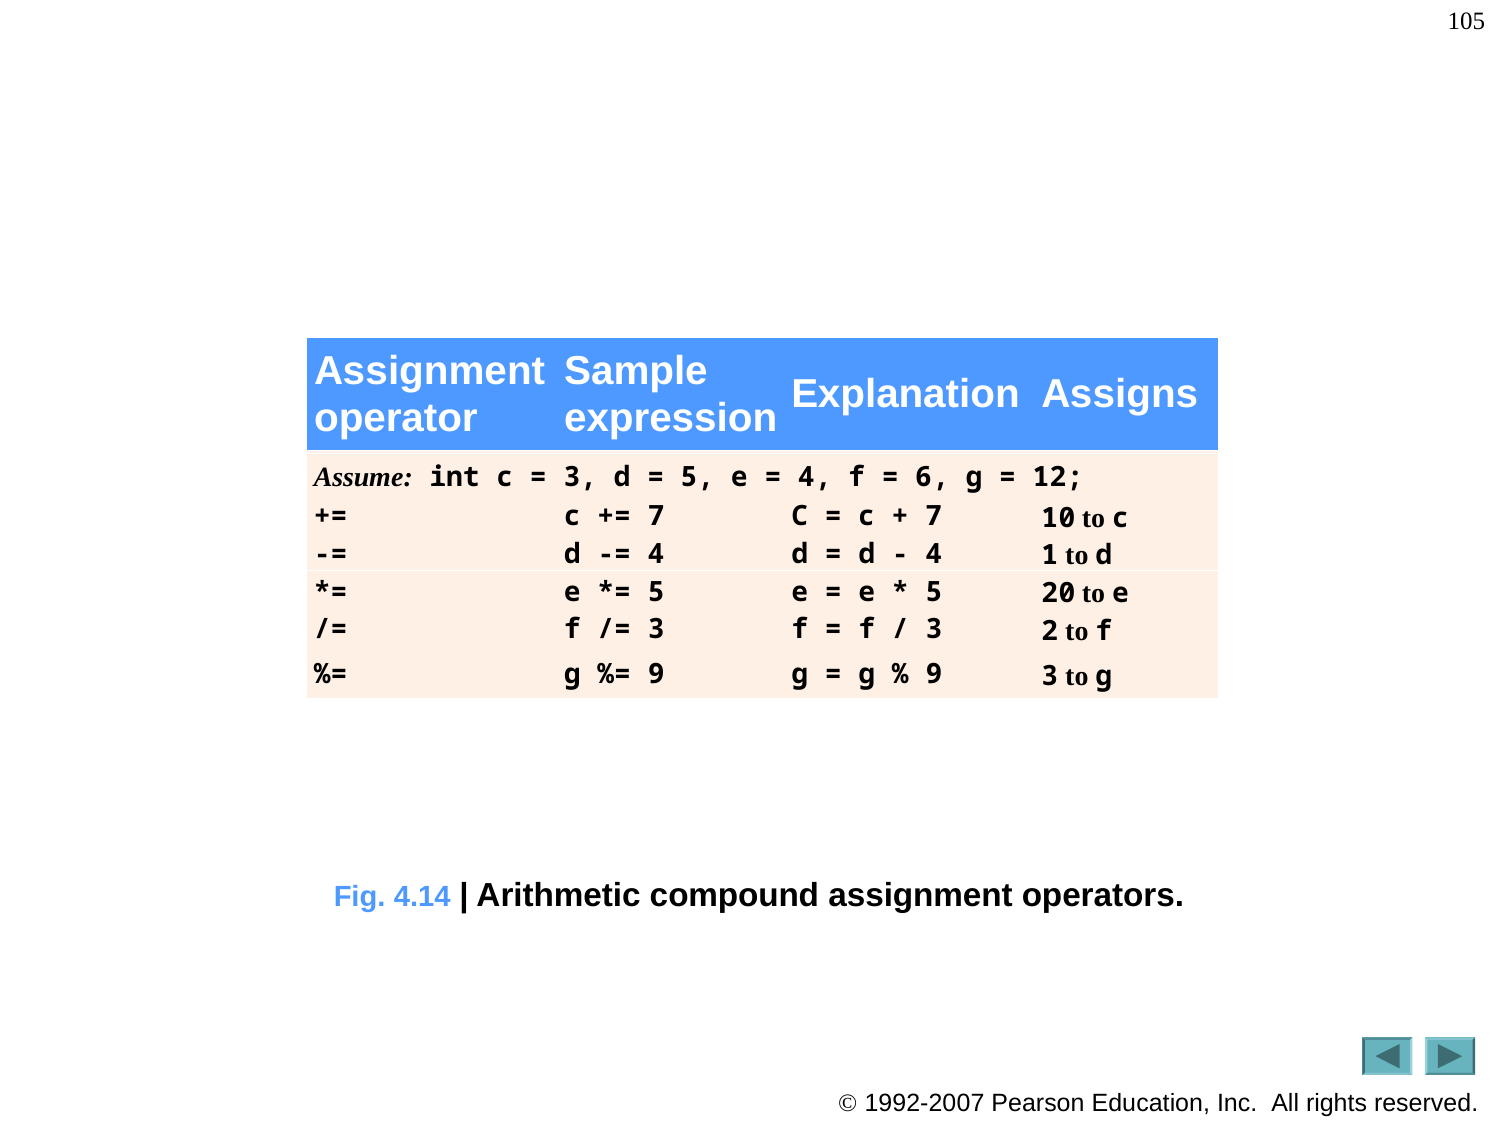

105
# Fig. 4.14 | Arithmetic compound assignment operators.